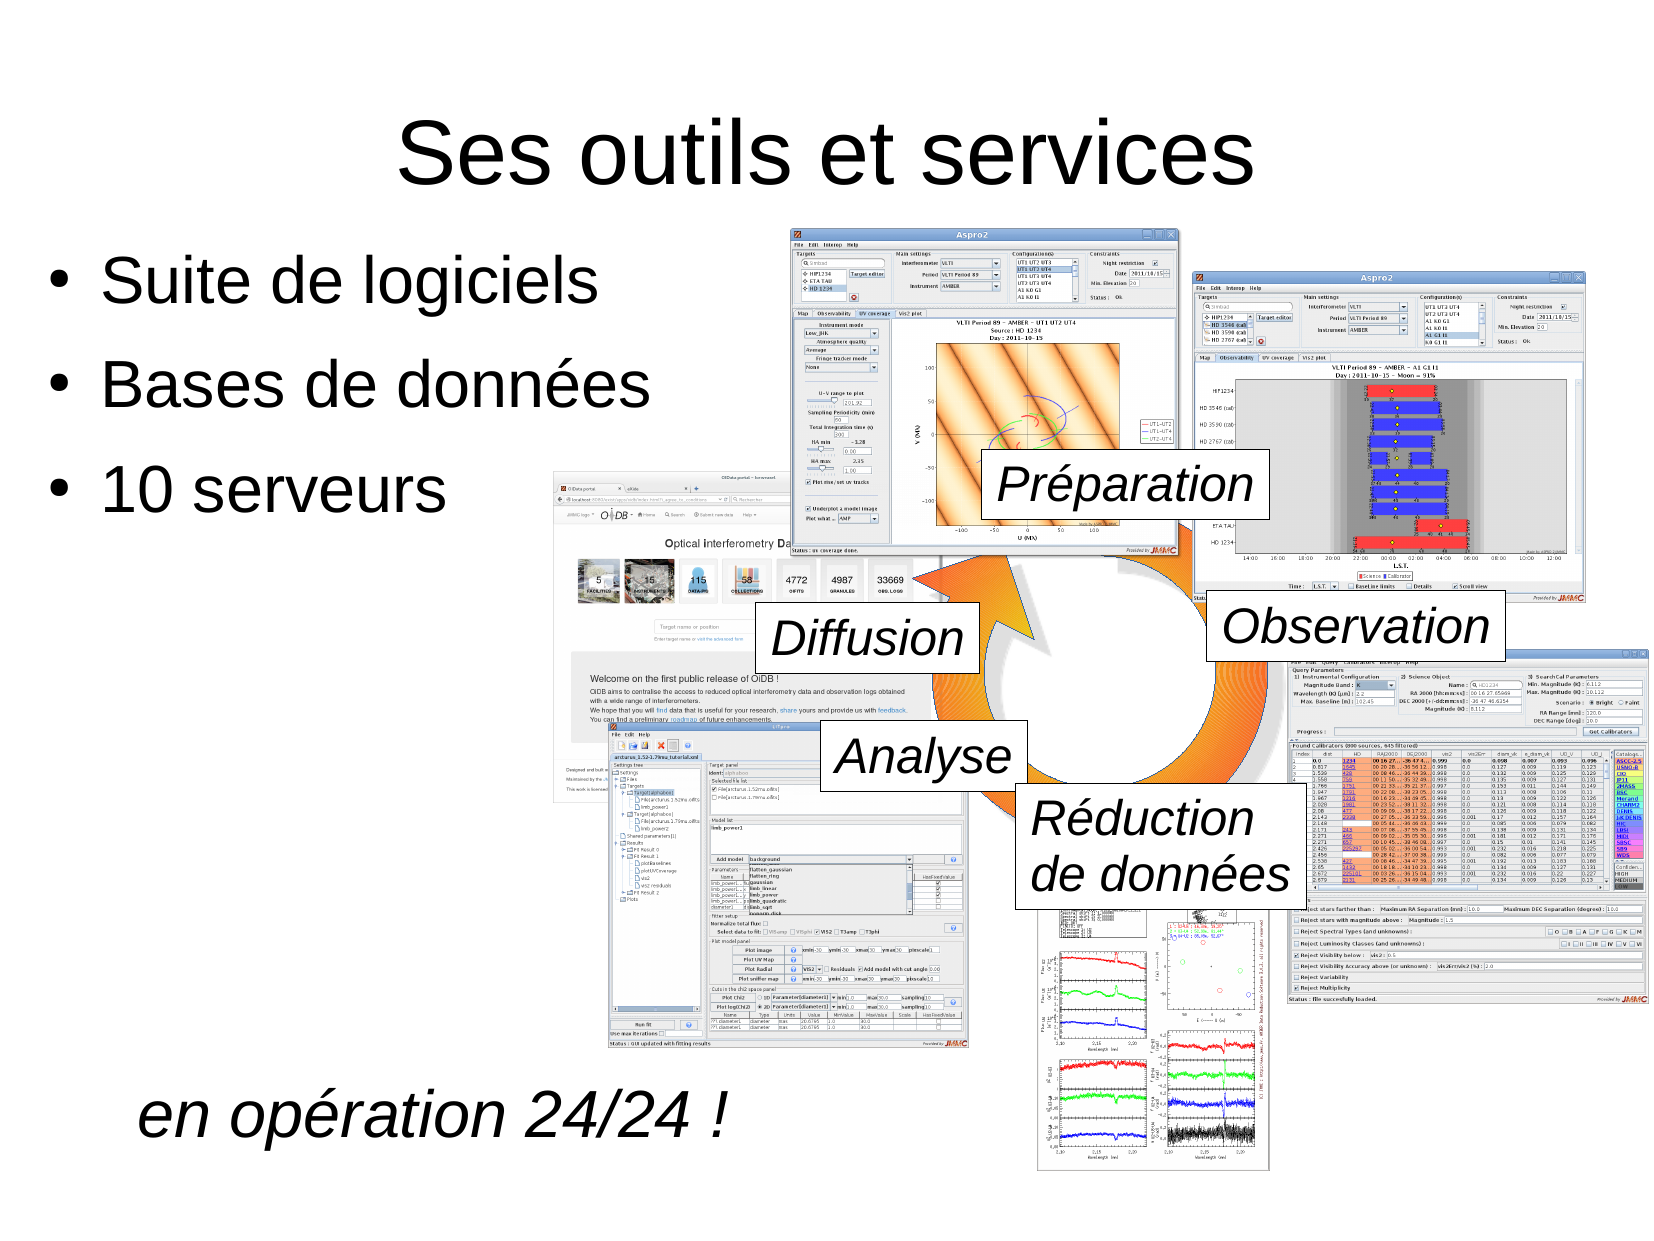

# Ses outils et services
Suite de logiciels
Bases de données
10 serveurs
 en opération 24/24 !
Préparation
Observation
Diffusion
Analyse
Réduction
de données